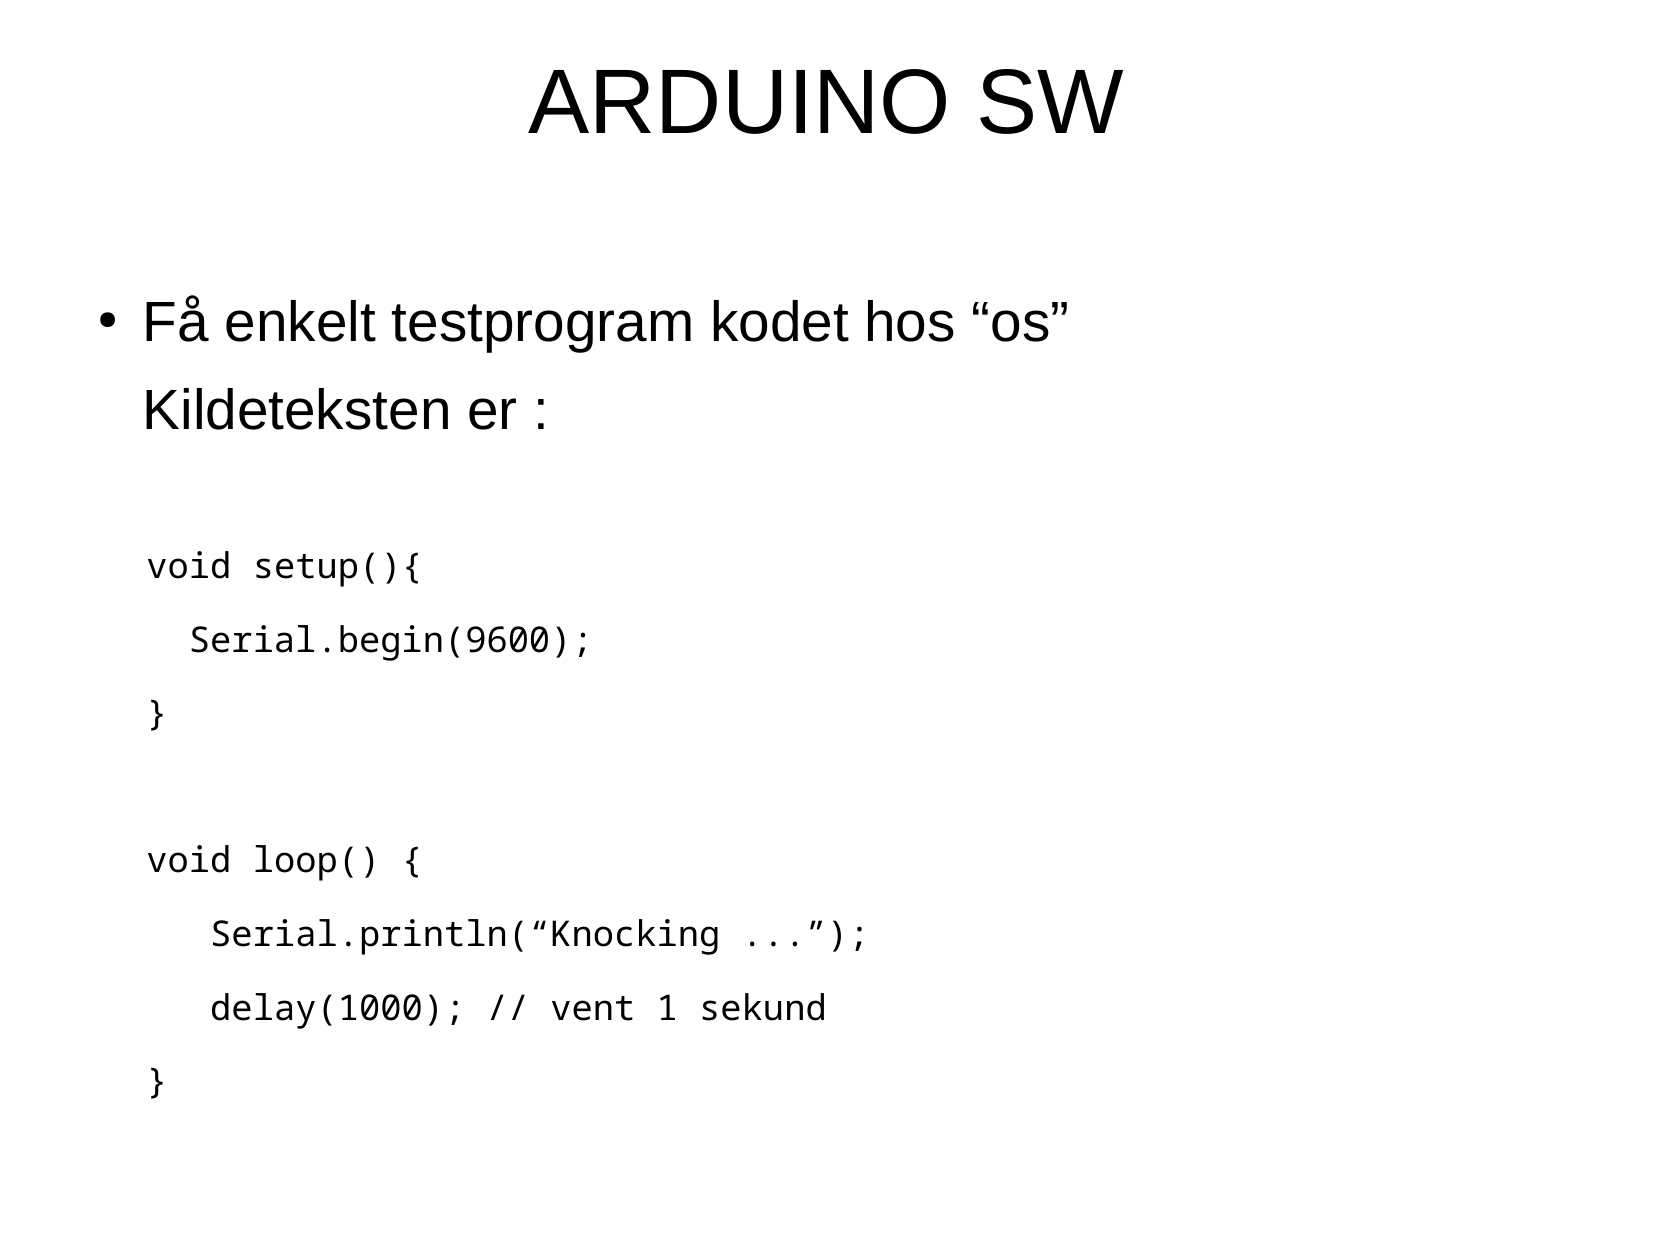

# ARDUINO SW
Få enkelt testprogram kodet hos “os”
Kildeteksten er :
 void setup(){
 Serial.begin(9600);
 }
 void loop() {
 Serial.println(“Knocking ...”);
 delay(1000); // vent 1 sekund
 }